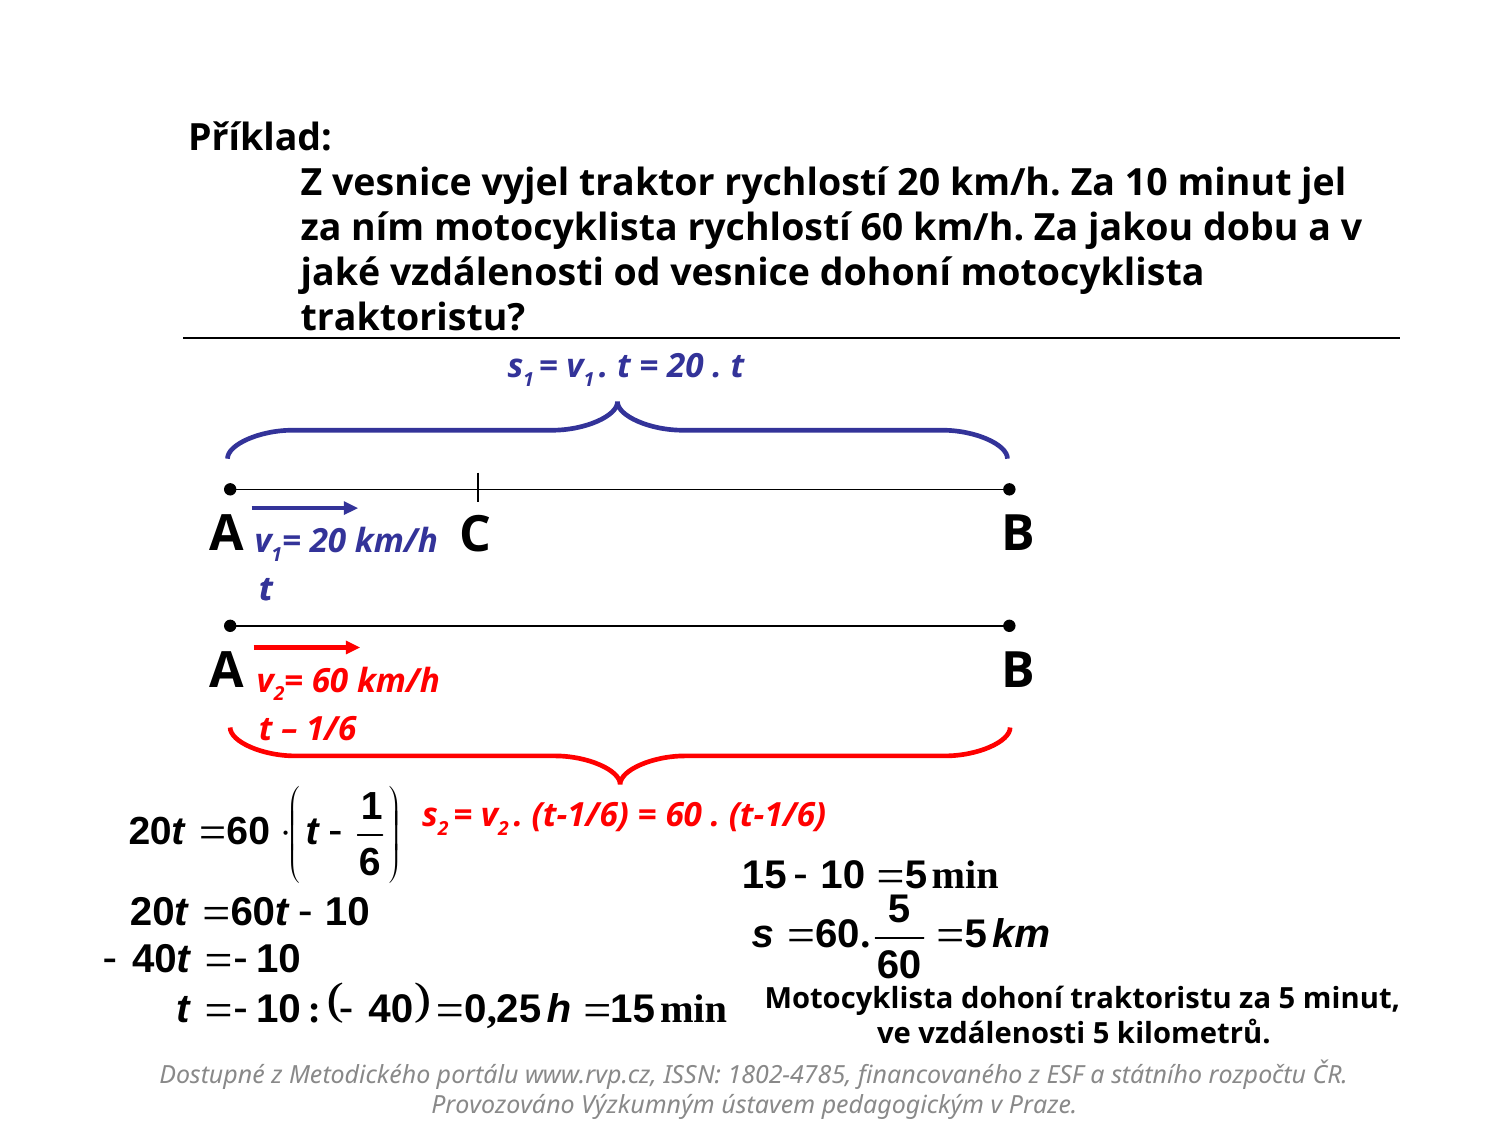

Příklad:
Z vesnice vyjel traktor rychlostí 20 km/h. Za 10 minut jel za ním motocyklista rychlostí 60 km/h. Za jakou dobu a v jaké vzdálenosti od vesnice dohoní motocyklista traktoristu?
s1 = v1 . t = 20 . t
A
B
C
v1= 20 km/h
t
t
A
B
v2= 60 km/h
t – 1/6
s2 = v2 . (t-1/6) = 60 . (t-1/6)
Motocyklista dohoní traktoristu za 5 minut,
ve vzdálenosti 5 kilometrů.